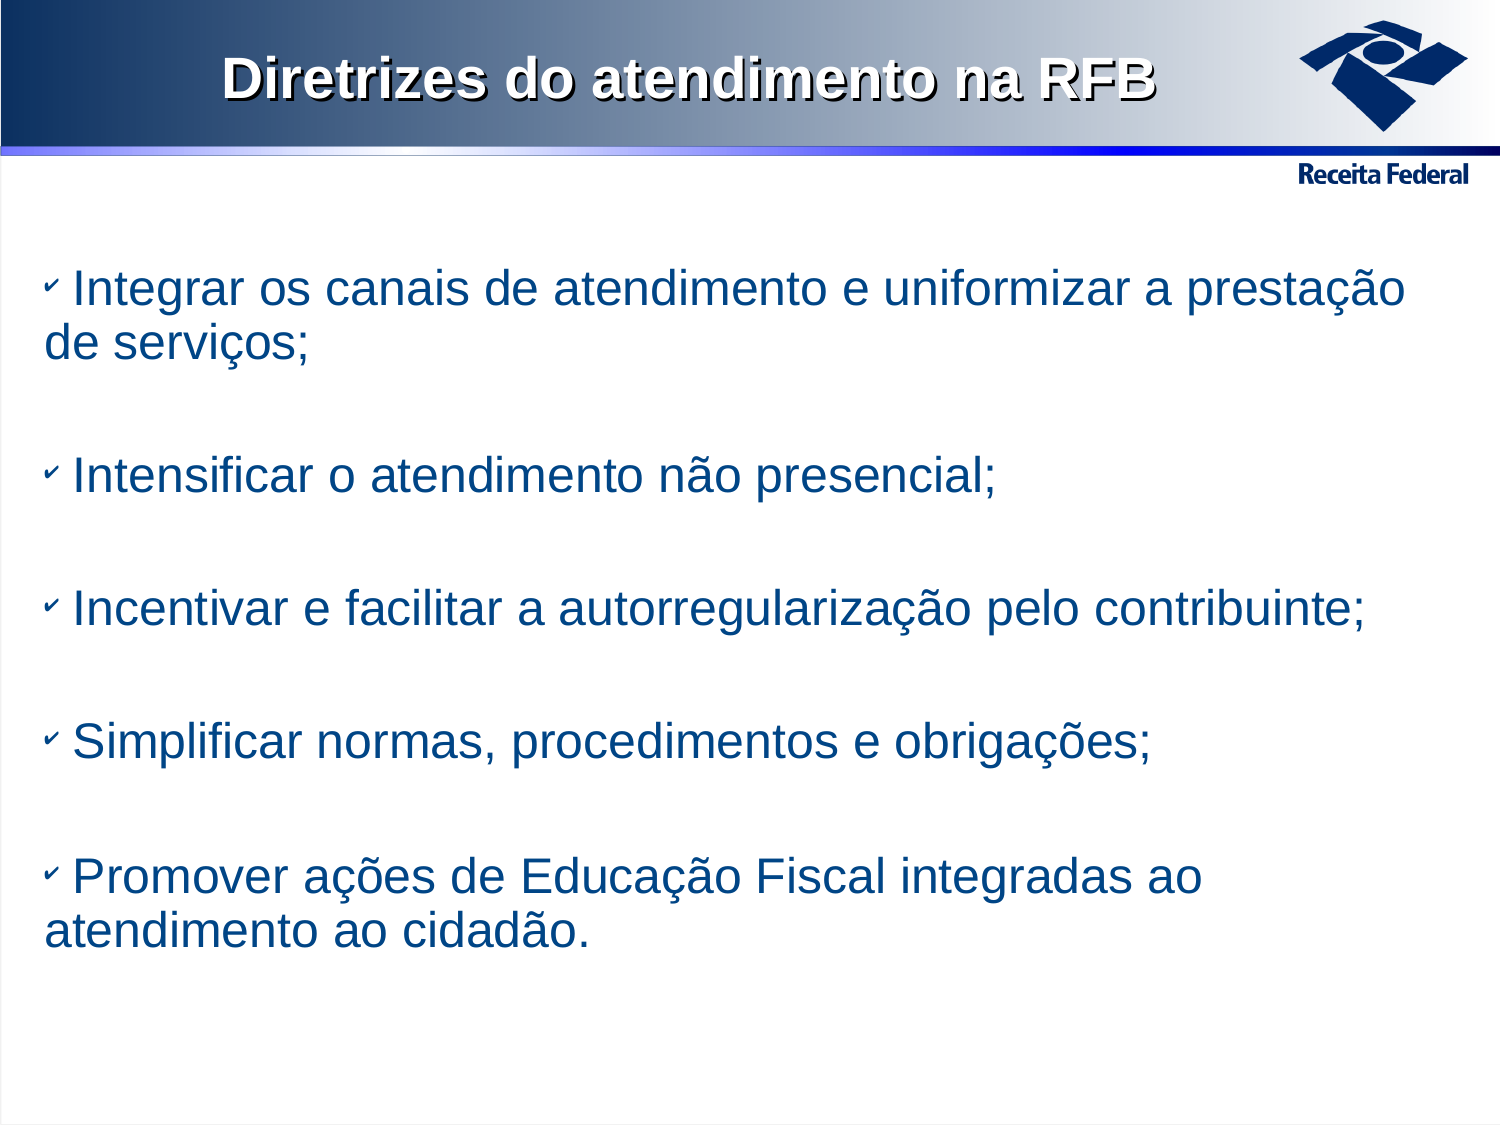

# Diretrizes do atendimento na RFB
 Integrar os canais de atendimento e uniformizar a prestação de serviços;
 Intensificar o atendimento não presencial;
 Incentivar e facilitar a autorregularização pelo contribuinte;
 Simplificar normas, procedimentos e obrigações;
 Promover ações de Educação Fiscal integradas ao atendimento ao cidadão.